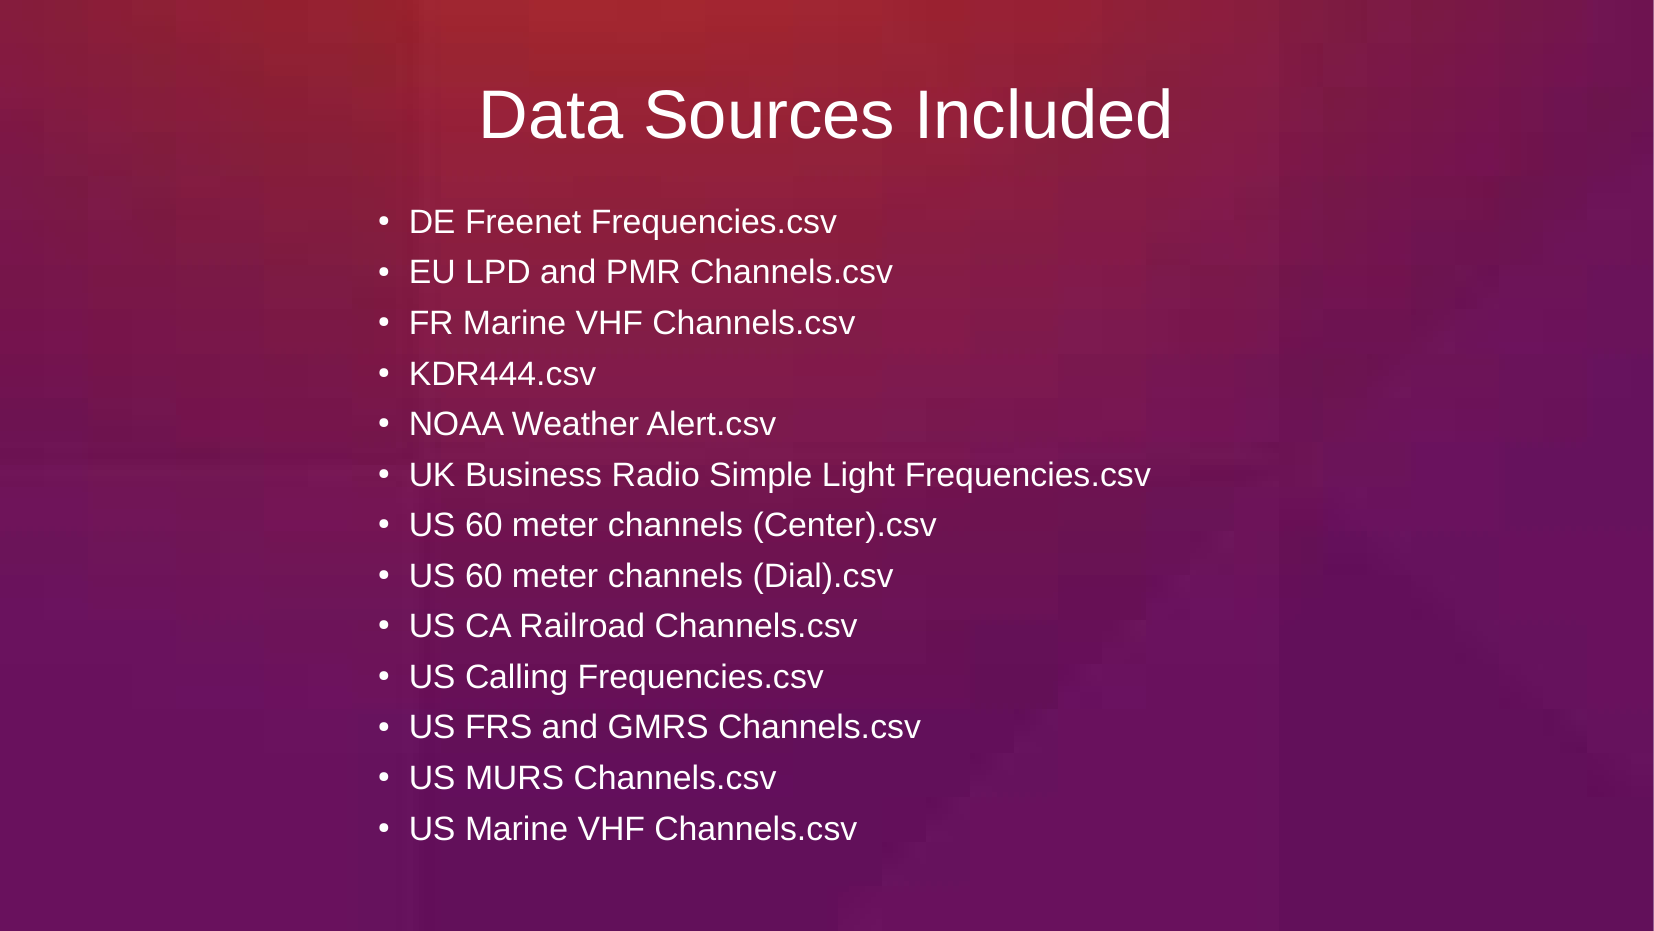

# Data Sources Included
DE Freenet Frequencies.csv
EU LPD and PMR Channels.csv
FR Marine VHF Channels.csv
KDR444.csv
NOAA Weather Alert.csv
UK Business Radio Simple Light Frequencies.csv
US 60 meter channels (Center).csv
US 60 meter channels (Dial).csv
US CA Railroad Channels.csv
US Calling Frequencies.csv
US FRS and GMRS Channels.csv
US MURS Channels.csv
US Marine VHF Channels.csv